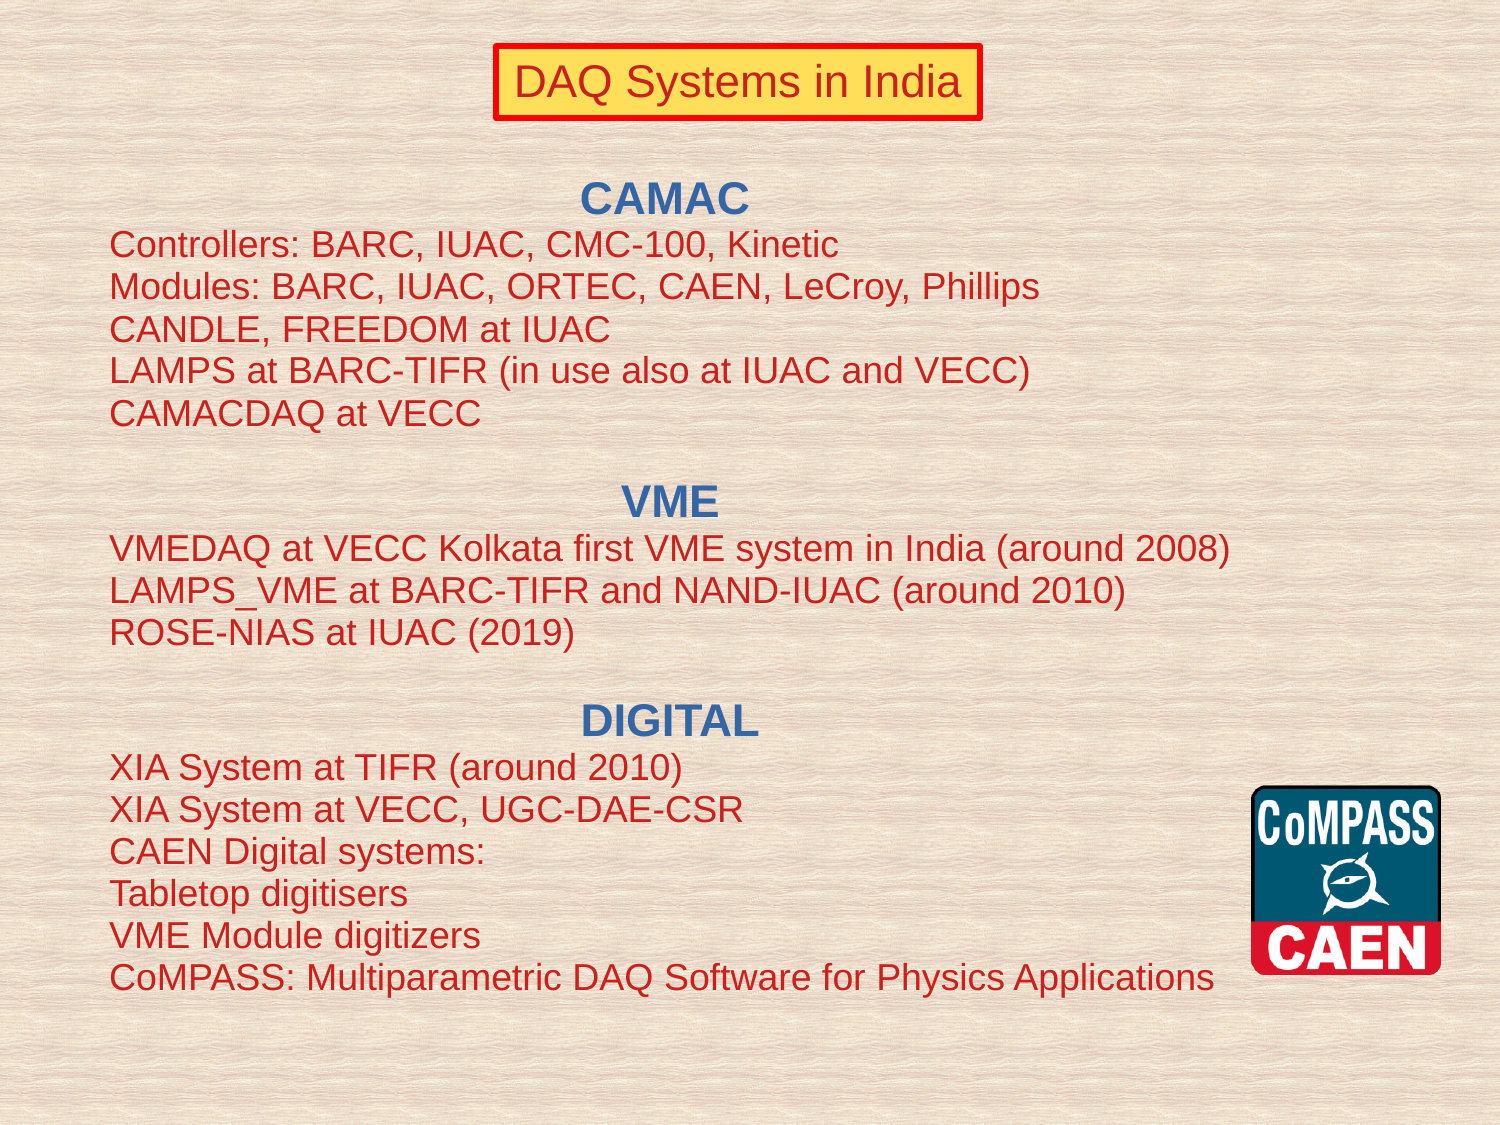

DAQ Systems in India
CAMAC
Controllers: BARC, IUAC, CMC-100, Kinetic
Modules: BARC, IUAC, ORTEC, CAEN, LeCroy, Phillips
CANDLE, FREEDOM at IUAC
LAMPS at BARC-TIFR (in use also at IUAC and VECC)
CAMACDAQ at VECC
VME
VMEDAQ at VECC Kolkata first VME system in India (around 2008)
LAMPS_VME at BARC-TIFR and NAND-IUAC (around 2010)
ROSE-NIAS at IUAC (2019)
DIGITAL
XIA System at TIFR (around 2010)
XIA System at VECC, UGC-DAE-CSR
CAEN Digital systems:
Tabletop digitisers
VME Module digitizers
CoMPASS: Multiparametric DAQ Software for Physics Applications